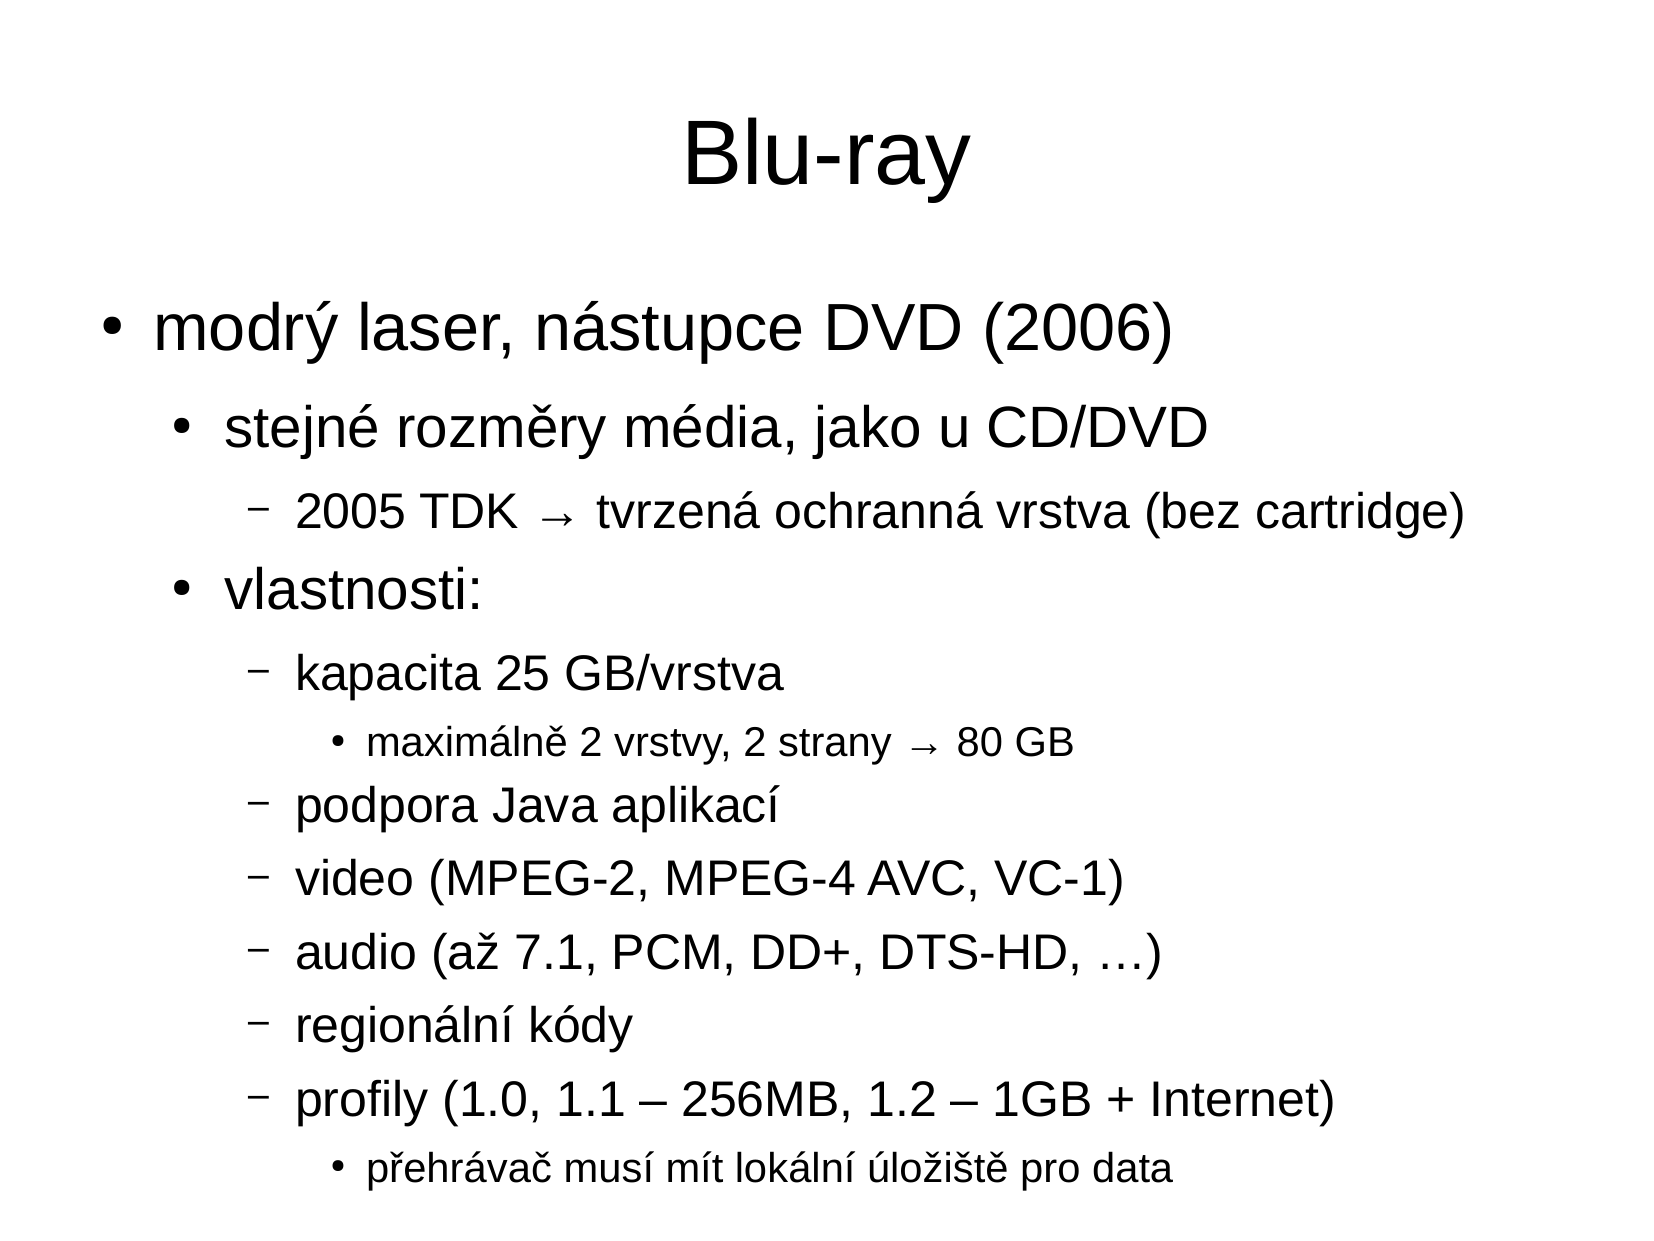

# Blu-ray
modrý laser, nástupce DVD (2006)
stejné rozměry média, jako u CD/DVD
2005 TDK → tvrzená ochranná vrstva (bez cartridge)
vlastnosti:
kapacita 25 GB/vrstva
maximálně 2 vrstvy, 2 strany → 80 GB
podpora Java aplikací
video (MPEG-2, MPEG-4 AVC, VC-1)
audio (až 7.1, PCM, DD+, DTS-HD, …)
regionální kódy
profily (1.0, 1.1 – 256MB, 1.2 – 1GB + Internet)
přehrávač musí mít lokální úložiště pro data